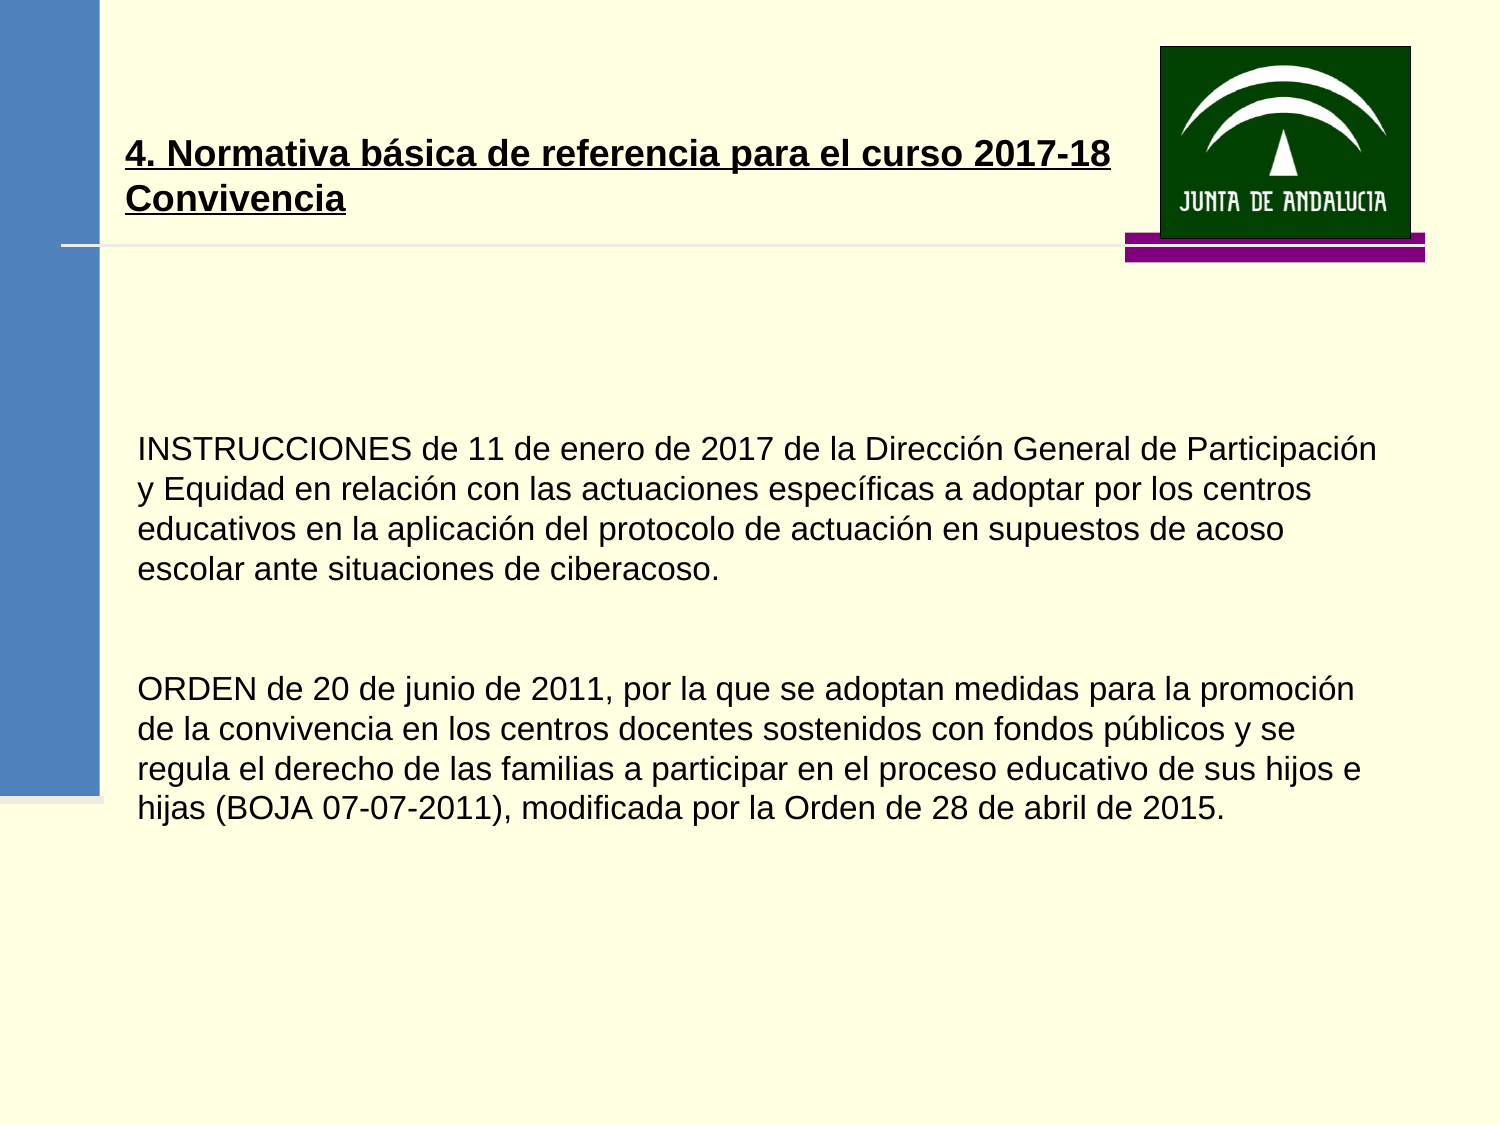

4. Normativa básica de referencia para el curso 2017-18
Convivencia
INSTRUCCIONES de 11 de enero de 2017 de la Dirección General de Participación y Equidad en relación con las actuaciones específicas a adoptar por los centros educativos en la aplicación del protocolo de actuación en supuestos de acoso escolar ante situaciones de ciberacoso.
ORDEN de 20 de junio de 2011, por la que se adoptan medidas para la promoción de la convivencia en los centros docentes sostenidos con fondos públicos y se regula el derecho de las familias a participar en el proceso educativo de sus hijos e hijas (BOJA 07-07-2011), modificada por la Orden de 28 de abril de 2015.